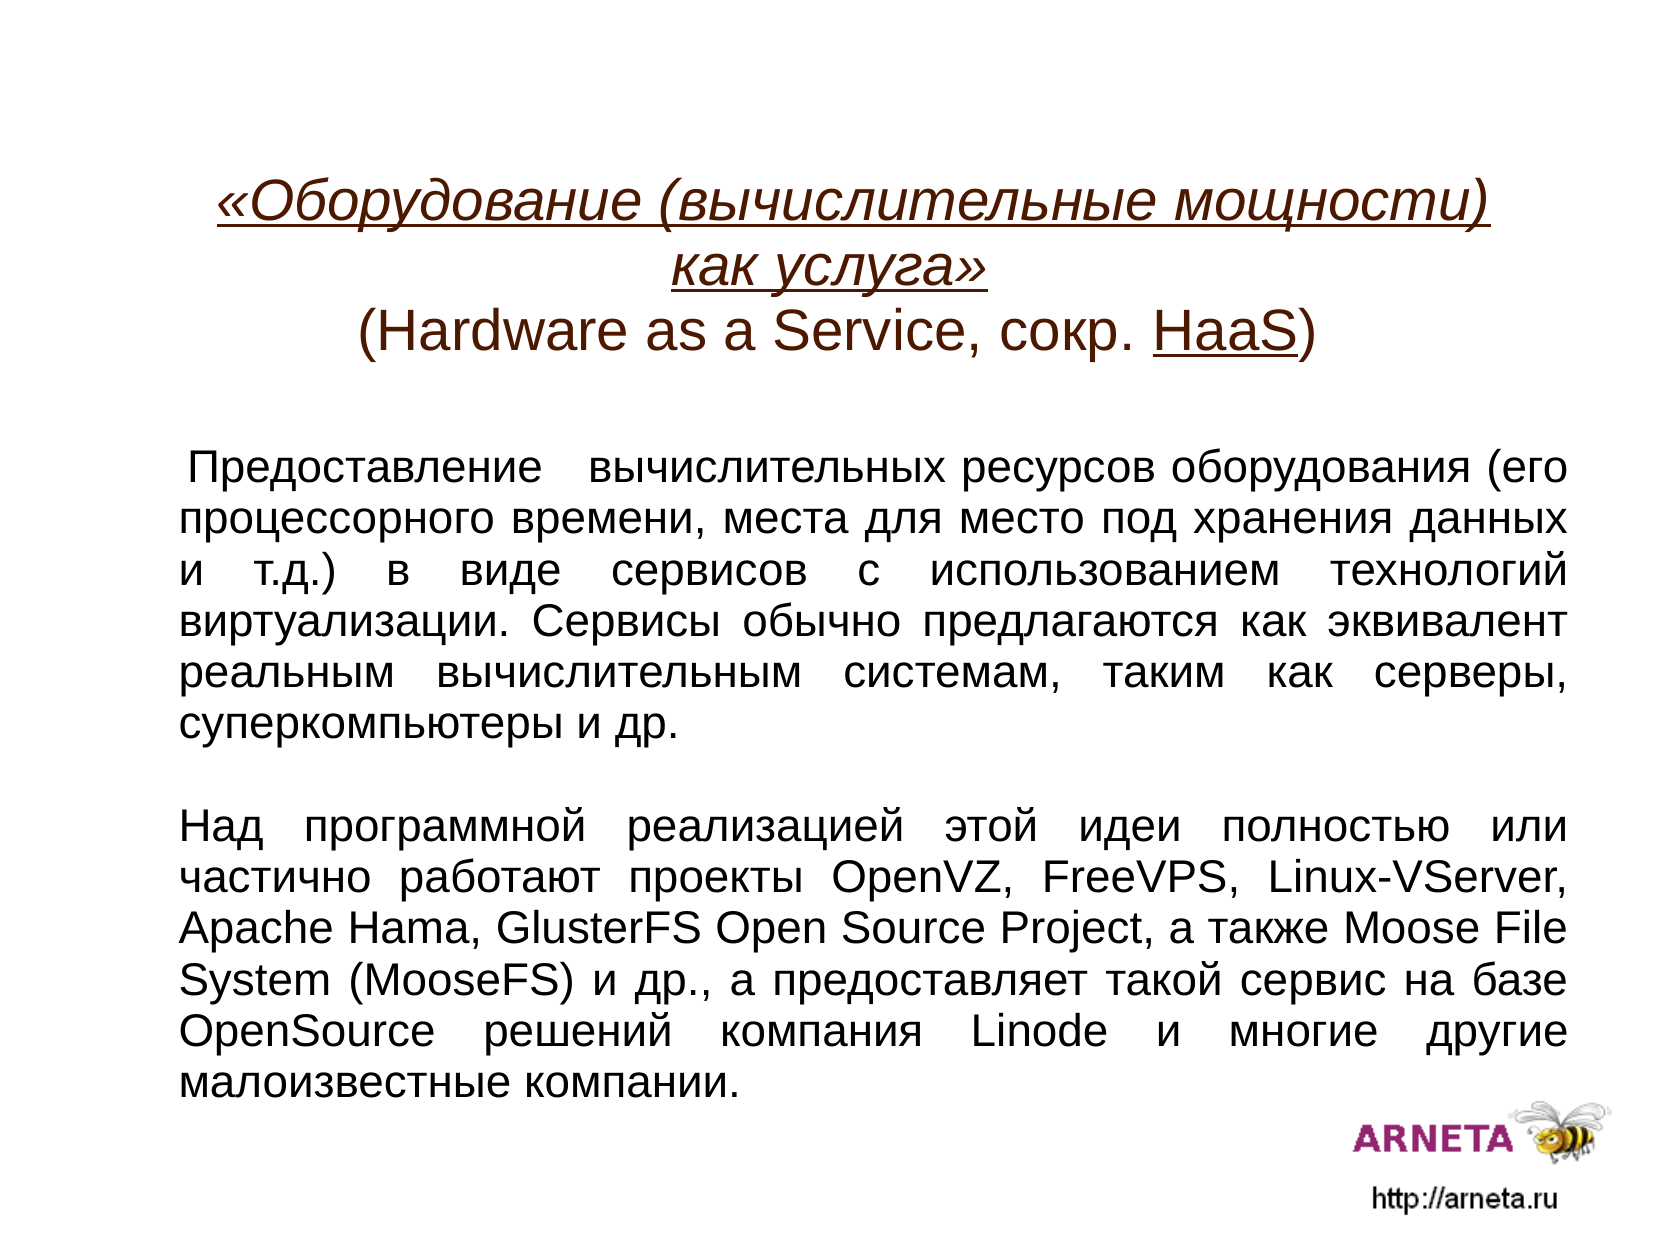

# «Оборудование (вычислительные мощности) как услуга» (Hardware as a Service, сокр. HaaS)
 Предоставление вычислительных ресурсов оборудования (его процессорного времени, места для место под хранения данных и т.д.) в виде сервисов с использованием технологий виртуализации. Сервисы обычно предлагаются как эквивалент реальным вычислительным системам, таким как серверы, суперкомпьютеры и др.
Над программной реализацией этой идеи полностью или частично работают проекты OpenVZ, FreeVPS, Linux-VServer, Apache Hama, GlusterFS Open Source Project, а также Moose File System (MooseFS) и др., а предоставляет такой сервис на базе OpenSource решений компания Linode и многие другие малоизвестные компании.